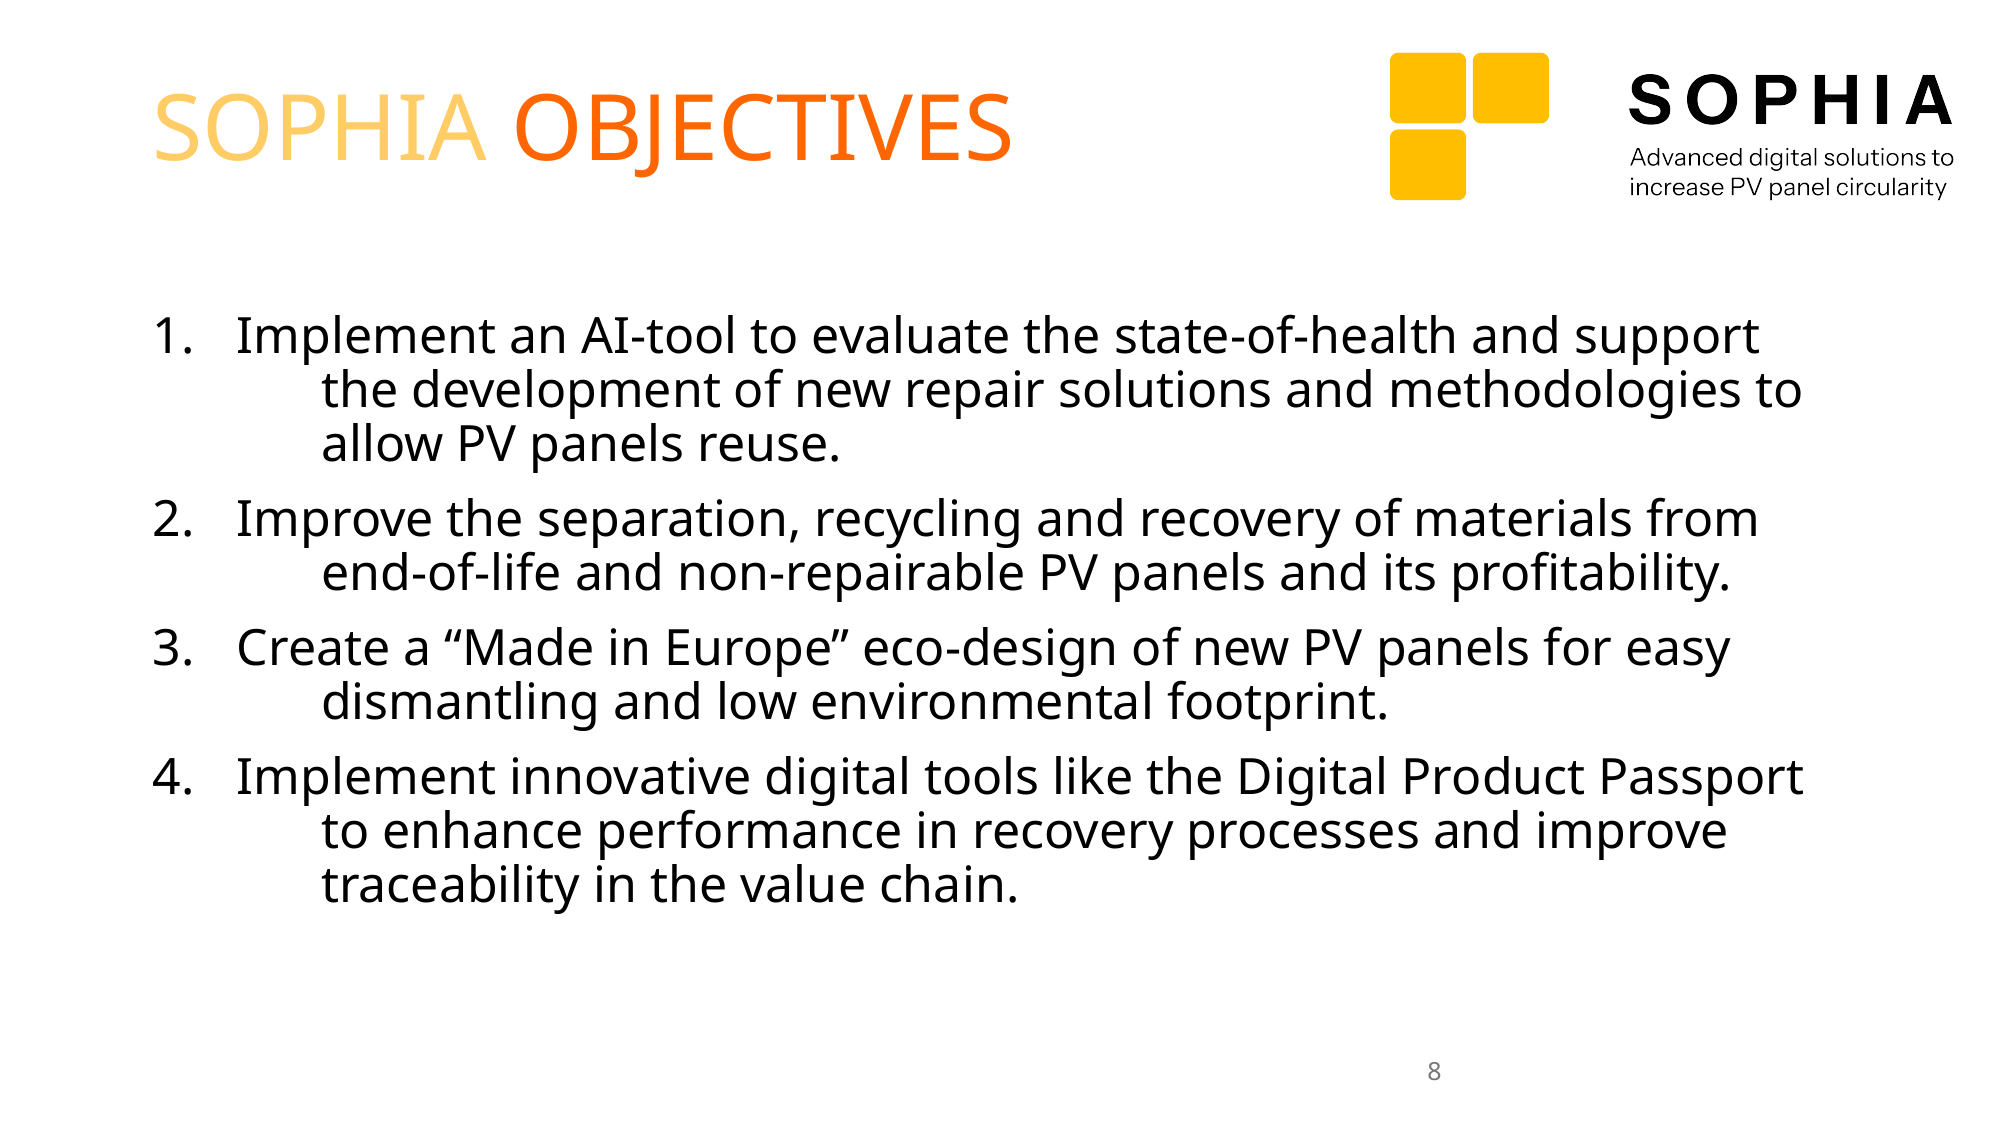

# SOPHIA OBJECTIVES
Implement an AI-tool to evaluate the state-of-health and support the development of new repair solutions and methodologies to allow PV panels reuse.
Improve the separation, recycling and recovery of materials from end-of-life and non-repairable PV panels and its profitability.
Create a “Made in Europe” eco-design of new PV panels for easy dismantling and low environmental footprint.
Implement innovative digital tools like the Digital Product Passport to enhance performance in recovery processes and improve traceability in the value chain.